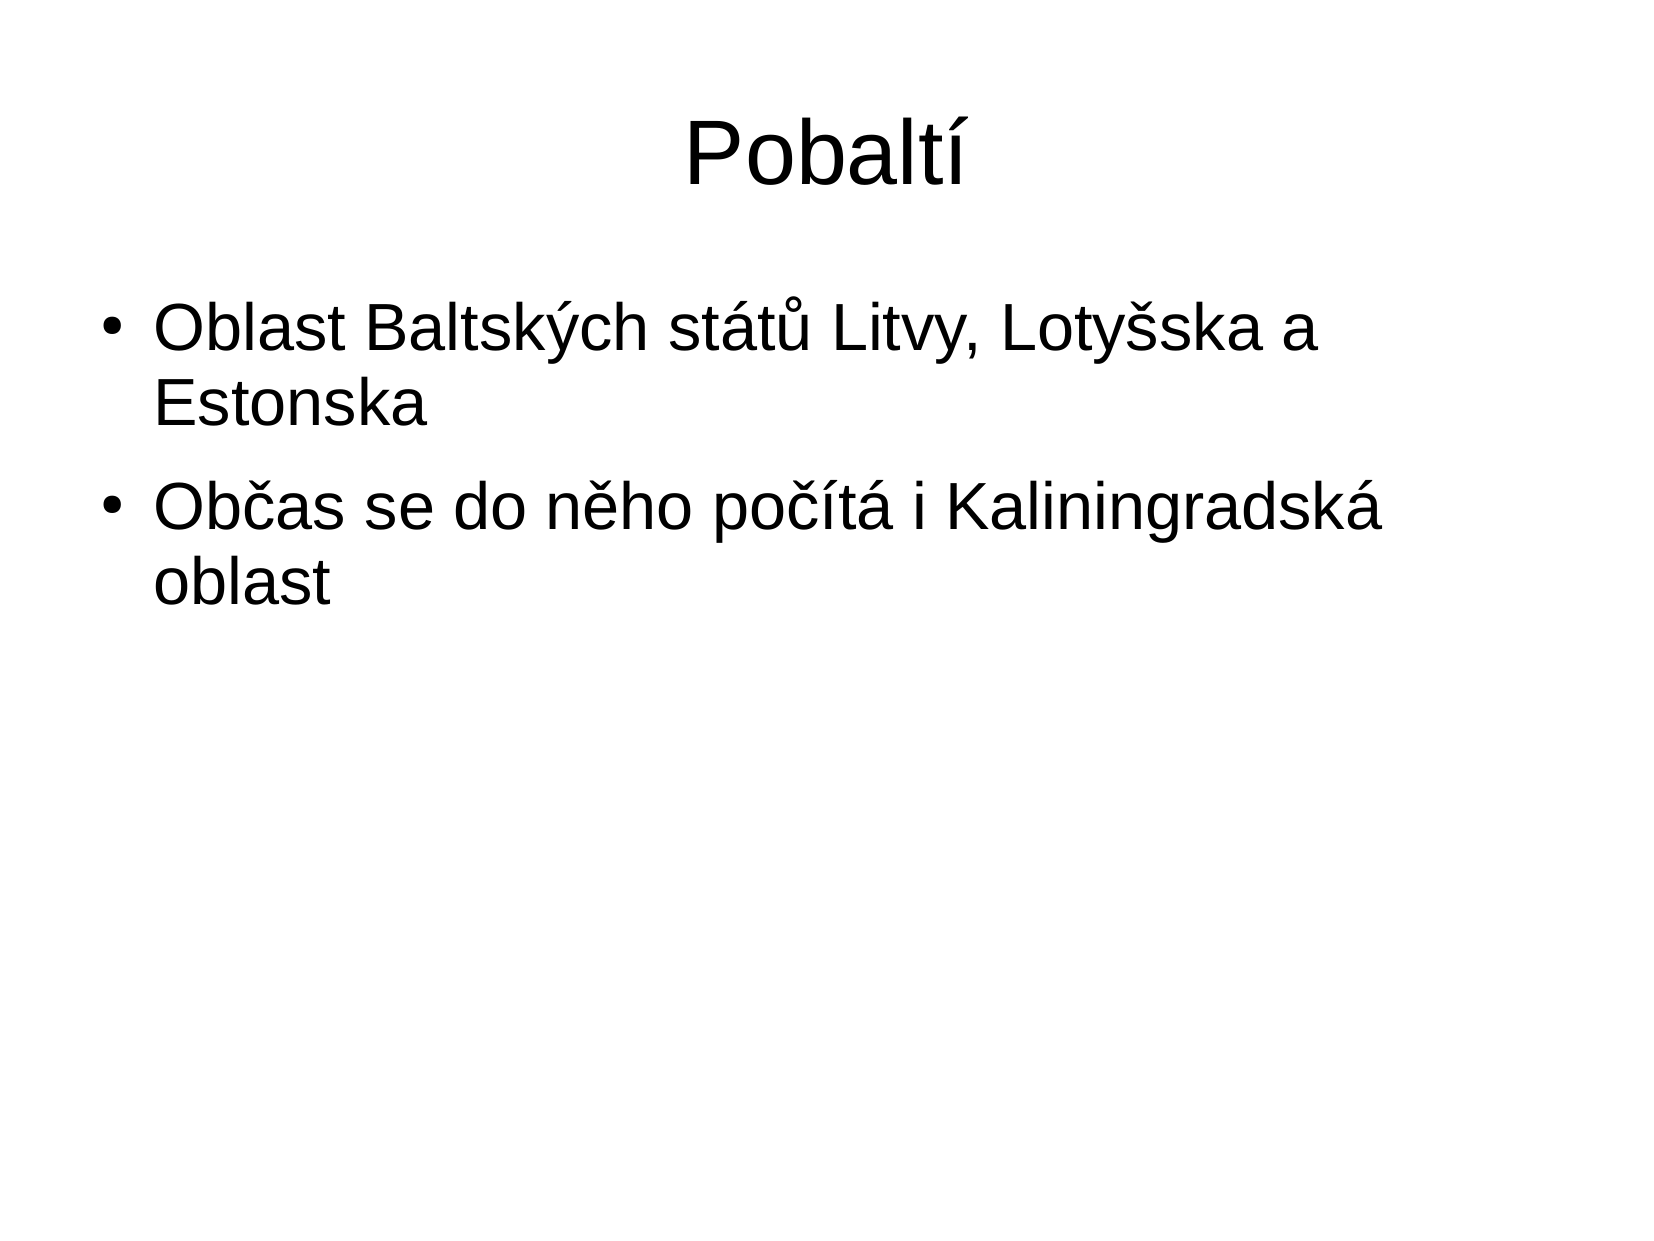

# Pobaltí
Oblast Baltských států Litvy, Lotyšska a Estonska
Občas se do něho počítá i Kaliningradská oblast